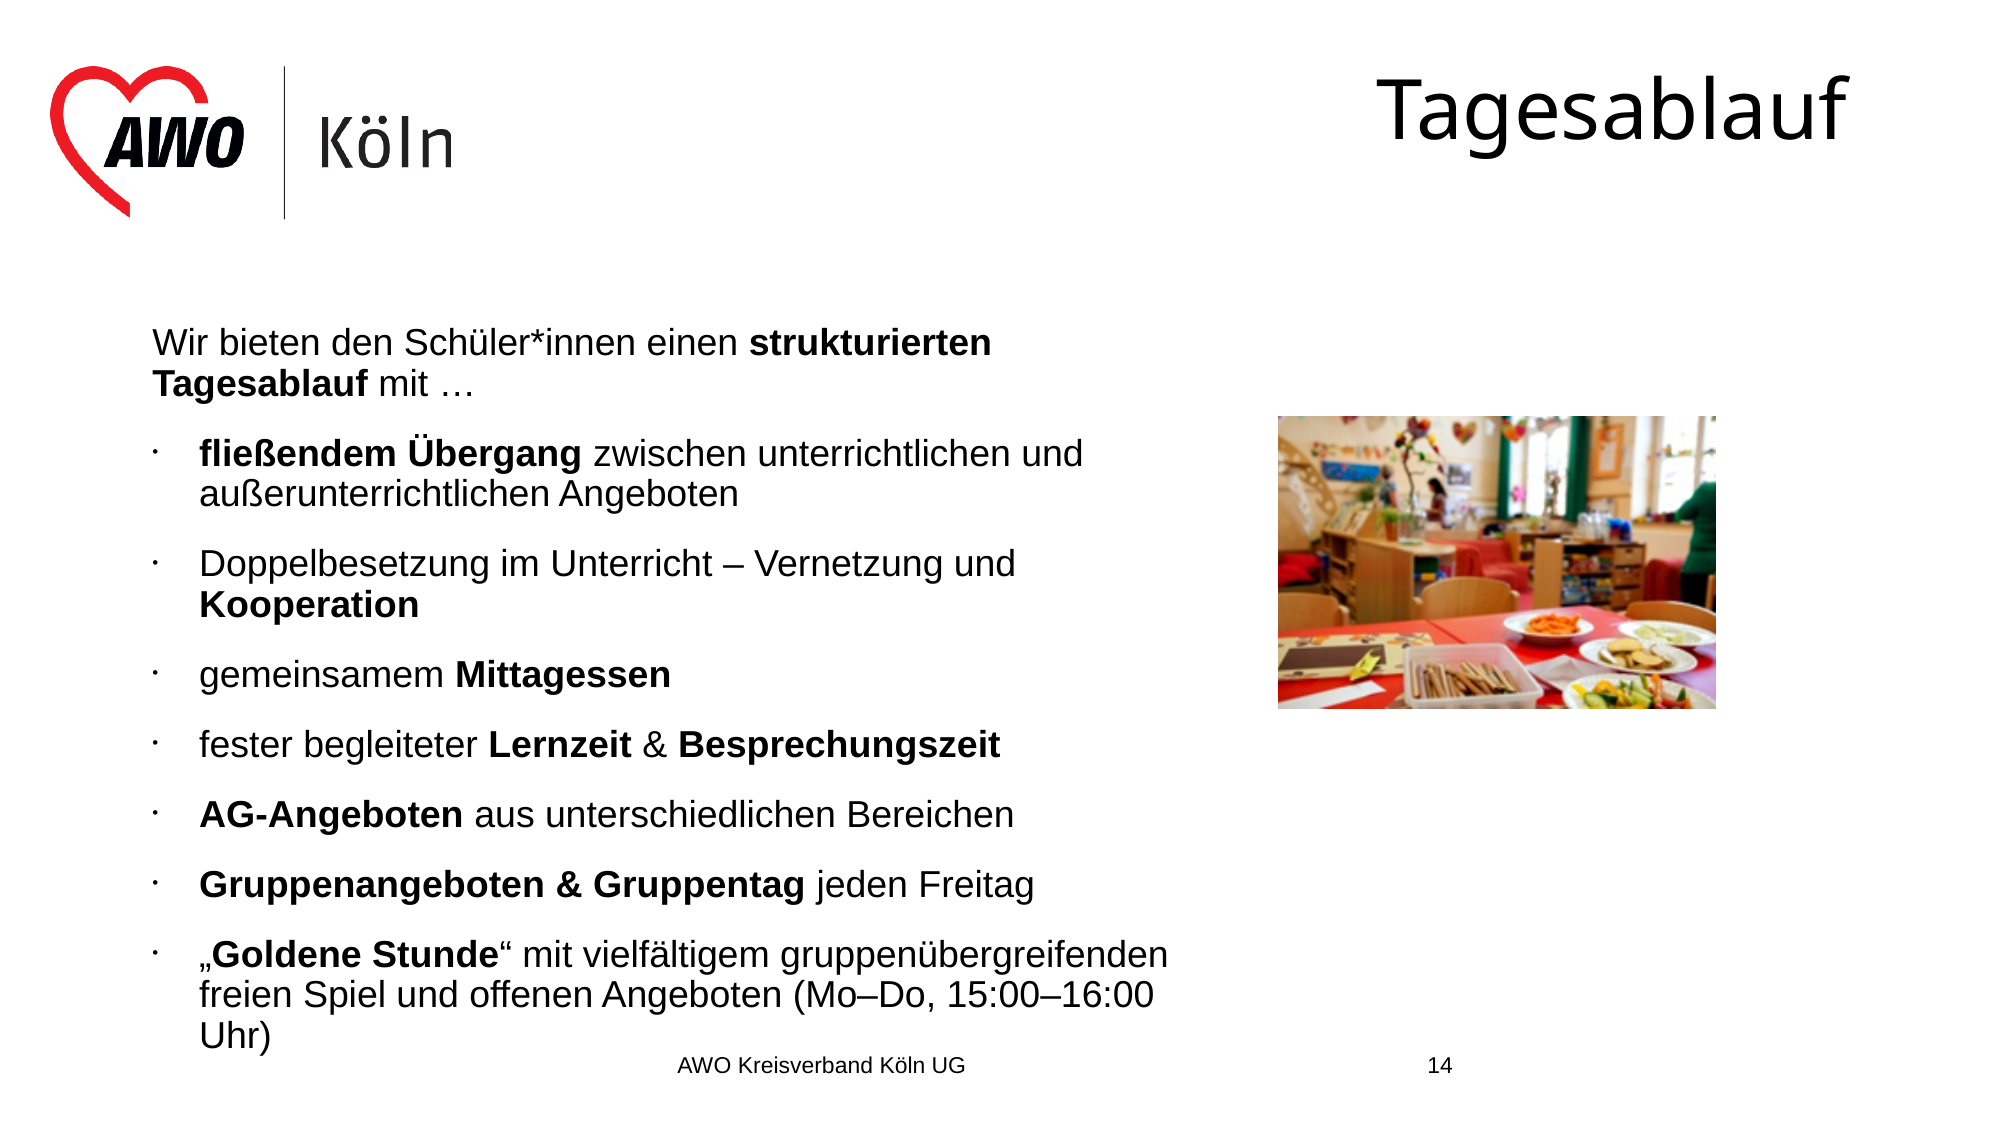

Tagesablauf
# Wir bieten den Schüler*innen einen strukturierten Tagesablauf mit …
fließendem Übergang zwischen unterrichtlichen und außerunterrichtlichen Angeboten
Doppelbesetzung im Unterricht – Vernetzung und Kooperation
gemeinsamem Mittagessen
fester begleiteter Lernzeit & Besprechungszeit
AG-Angeboten aus unterschiedlichen Bereichen
Gruppenangeboten & Gruppentag jeden Freitag
„Goldene Stunde“ mit vielfältigem gruppenübergreifenden freien Spiel und offenen Angeboten (Mo–Do, 15:00–16:00 Uhr)
AWO Kreisverband Köln UG